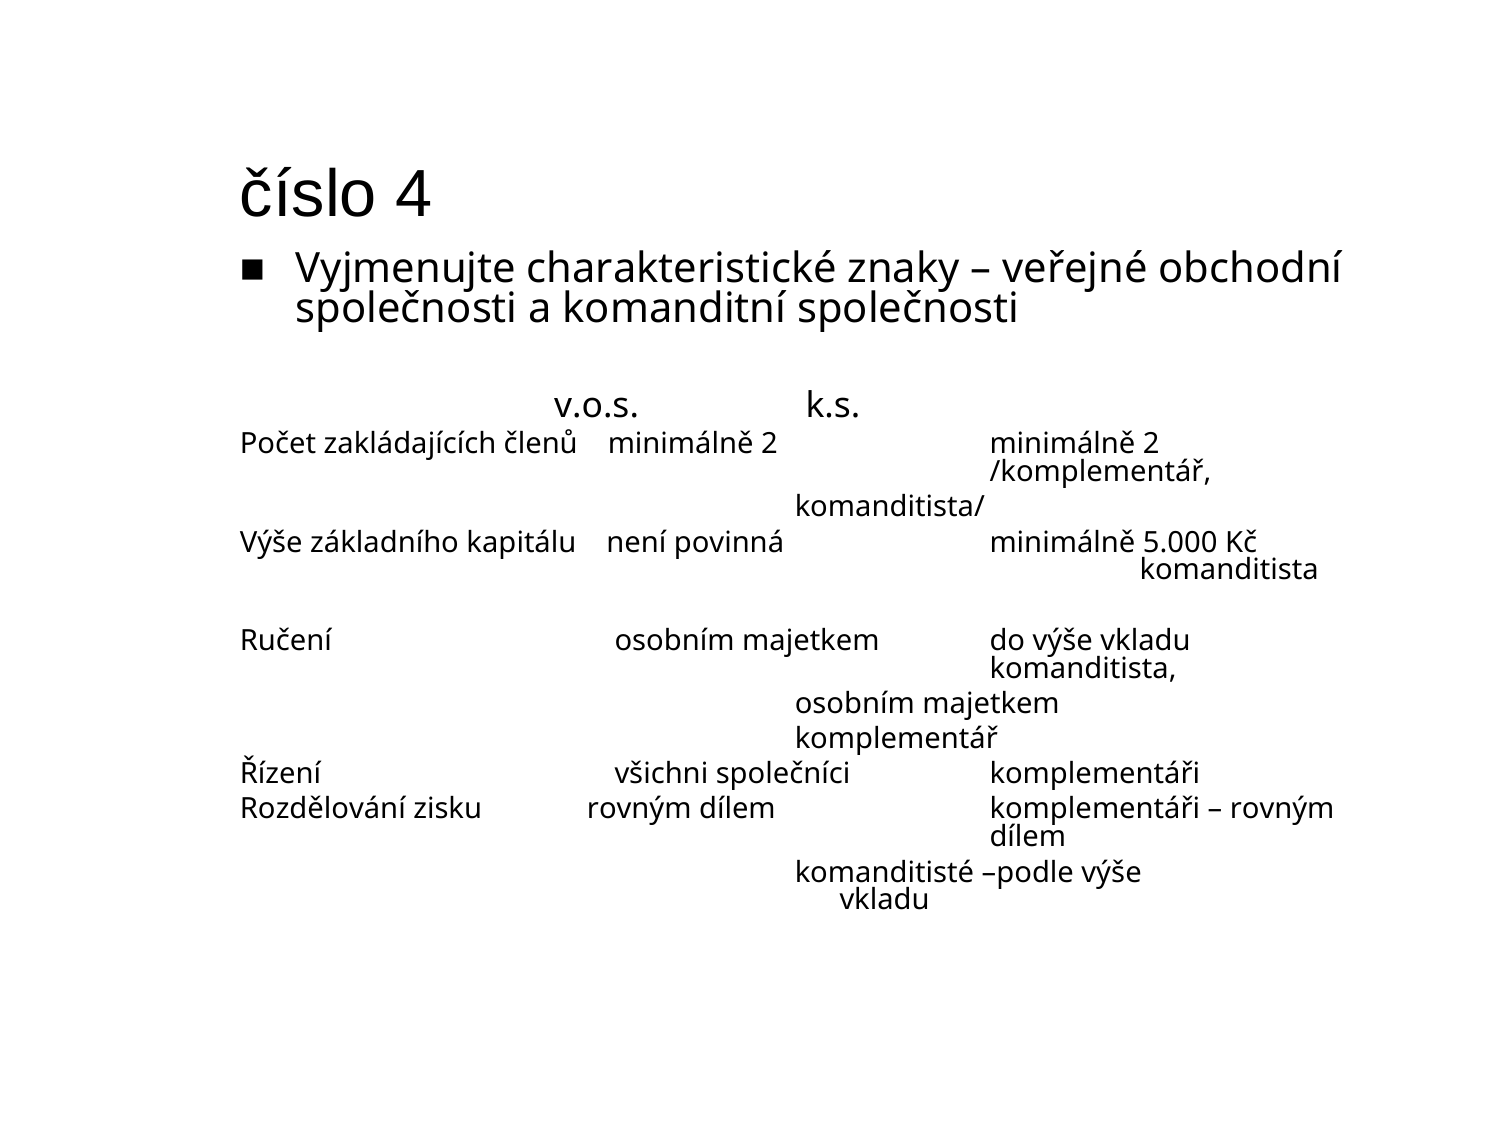

# číslo 4
■	Vyjmenujte charakteristické znaky – veřejné obchodní společnosti a komanditní společnosti
 v.o.s. k.s.
Počet zakládajících členů minimálně 2		minimálně 2 						/komplementář,
 komanditista/
Výše základního kapitálu není povinná		minimálně 5.000 Kč 						komanditista
Ručení		 osobním majetkem	do výše vkladu 						komanditista,
 osobním majetkem
 komplementář
Řízení		 všichni společníci	komplementáři
Rozdělování zisku rovným dílem 	komplementáři – rovným 					dílem
 komanditisté –podle výše 					vkladu